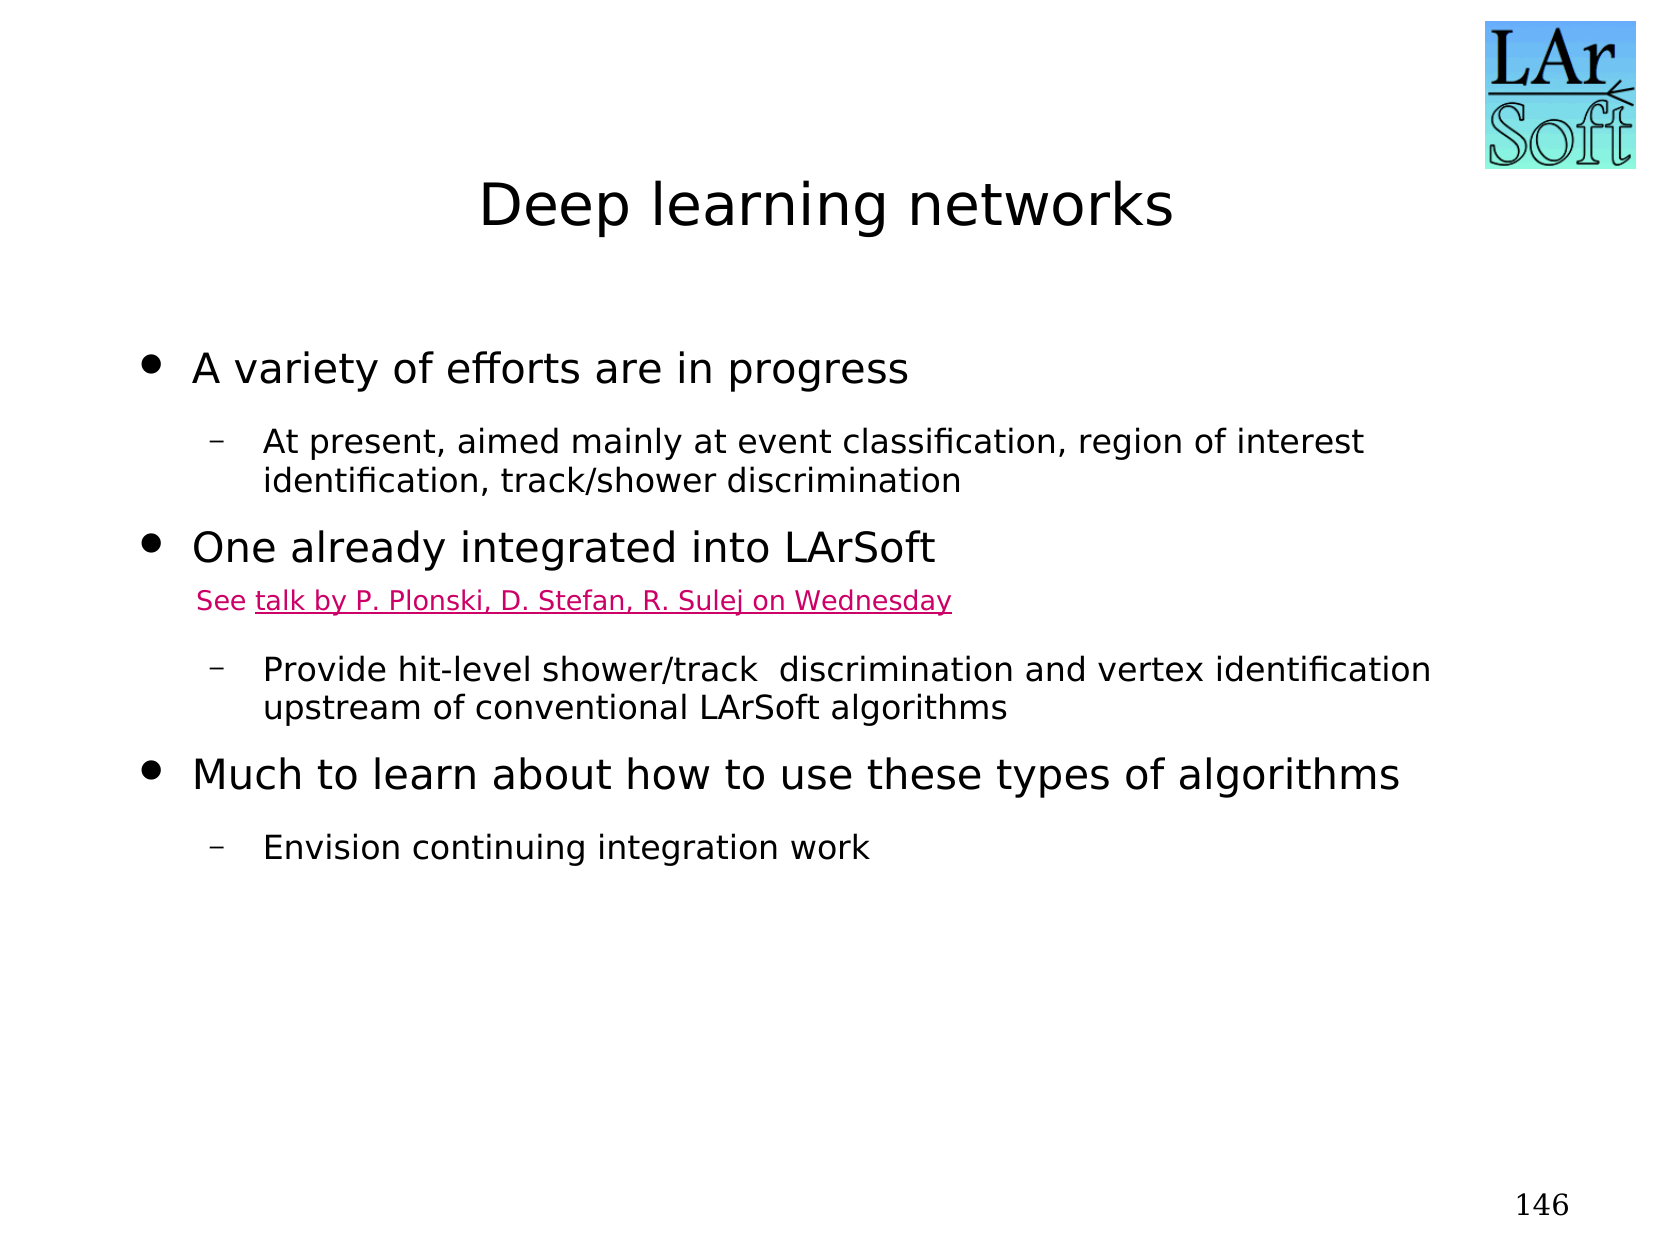

# Deep learning networks
A variety of efforts are in progress
At present, aimed mainly at event classification, region of interest identification, track/shower discrimination
One already integrated into LArSoft 								See talk by P. Plonski, D. Stefan, R. Sulej on Wednesday
Provide hit-level shower/track discrimination and vertex identification upstream of conventional LArSoft algorithms
Much to learn about how to use these types of algorithms
Envision continuing integration work
146